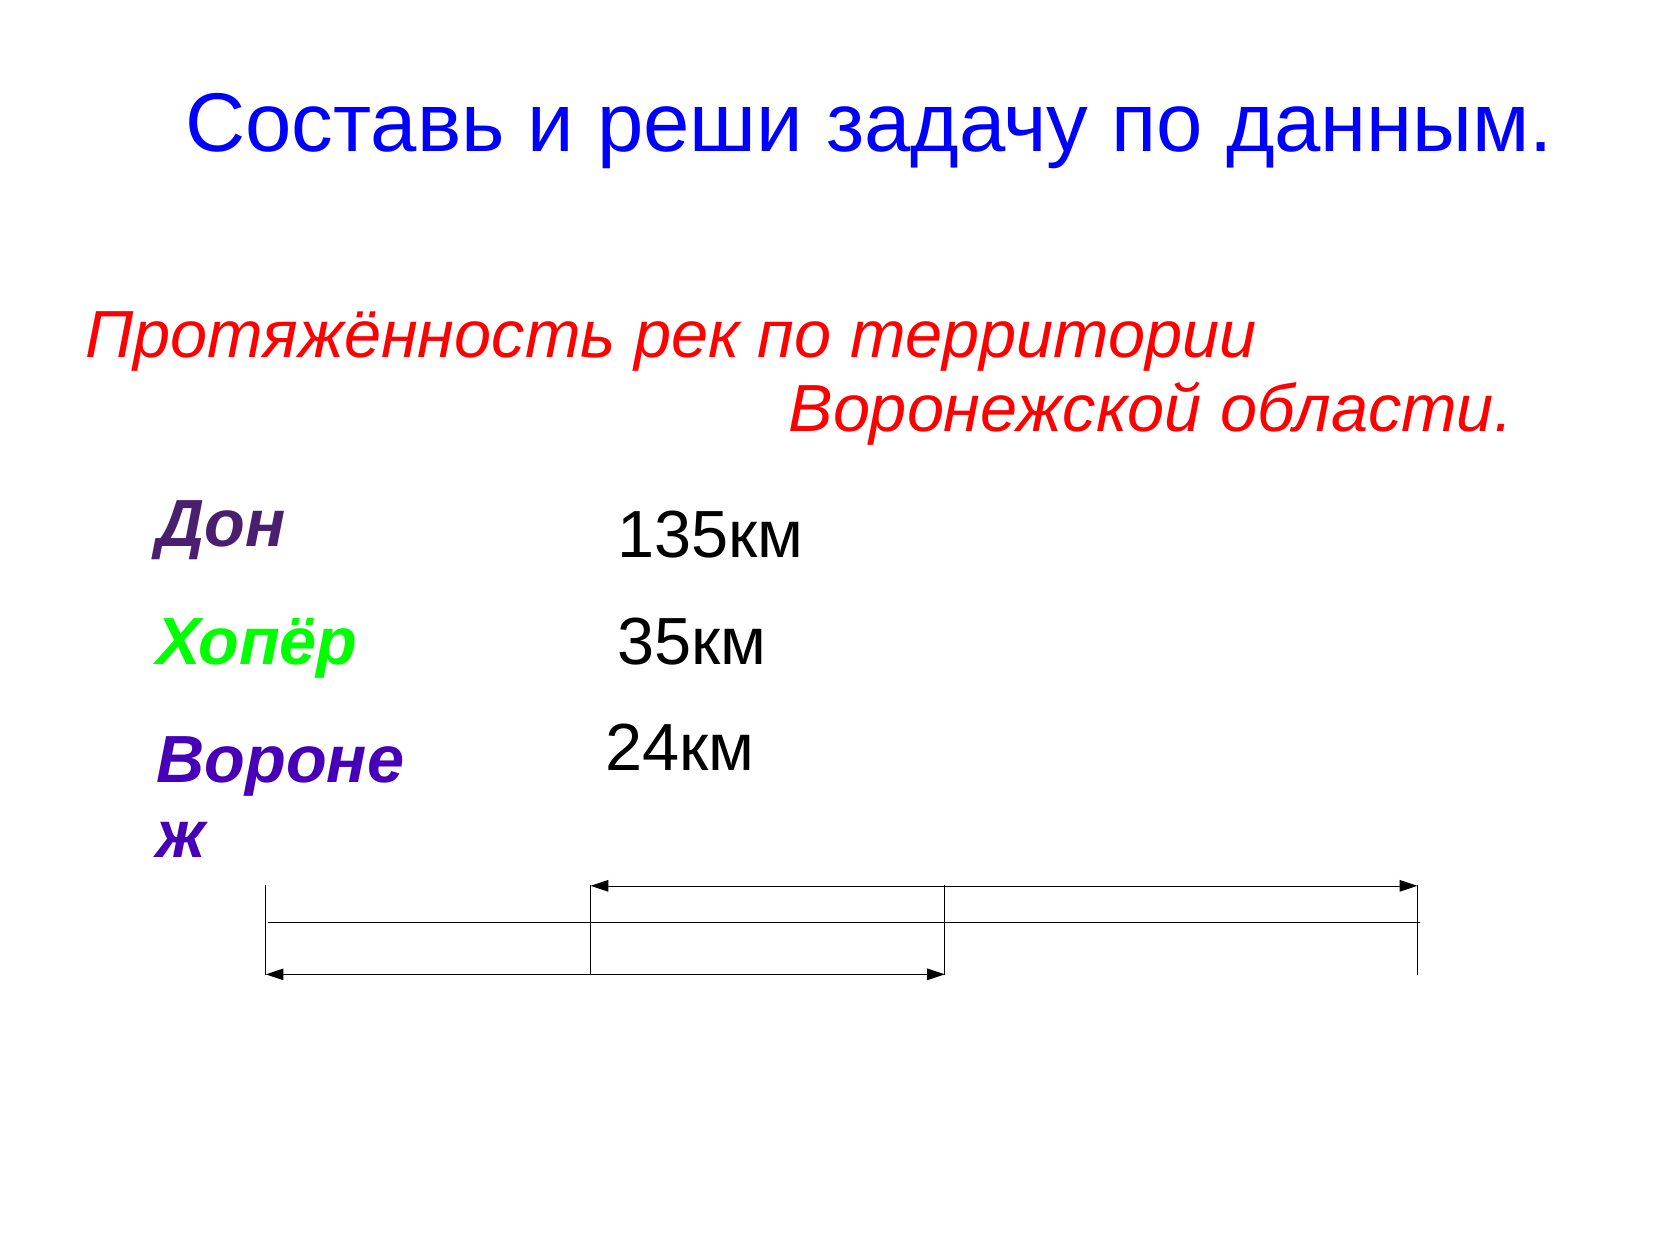

Составь и реши задачу по данным.
Протяжённость рек по территории
 Воронежской области.
Дон
135км
Хопёр
35км
24км
Воронеж